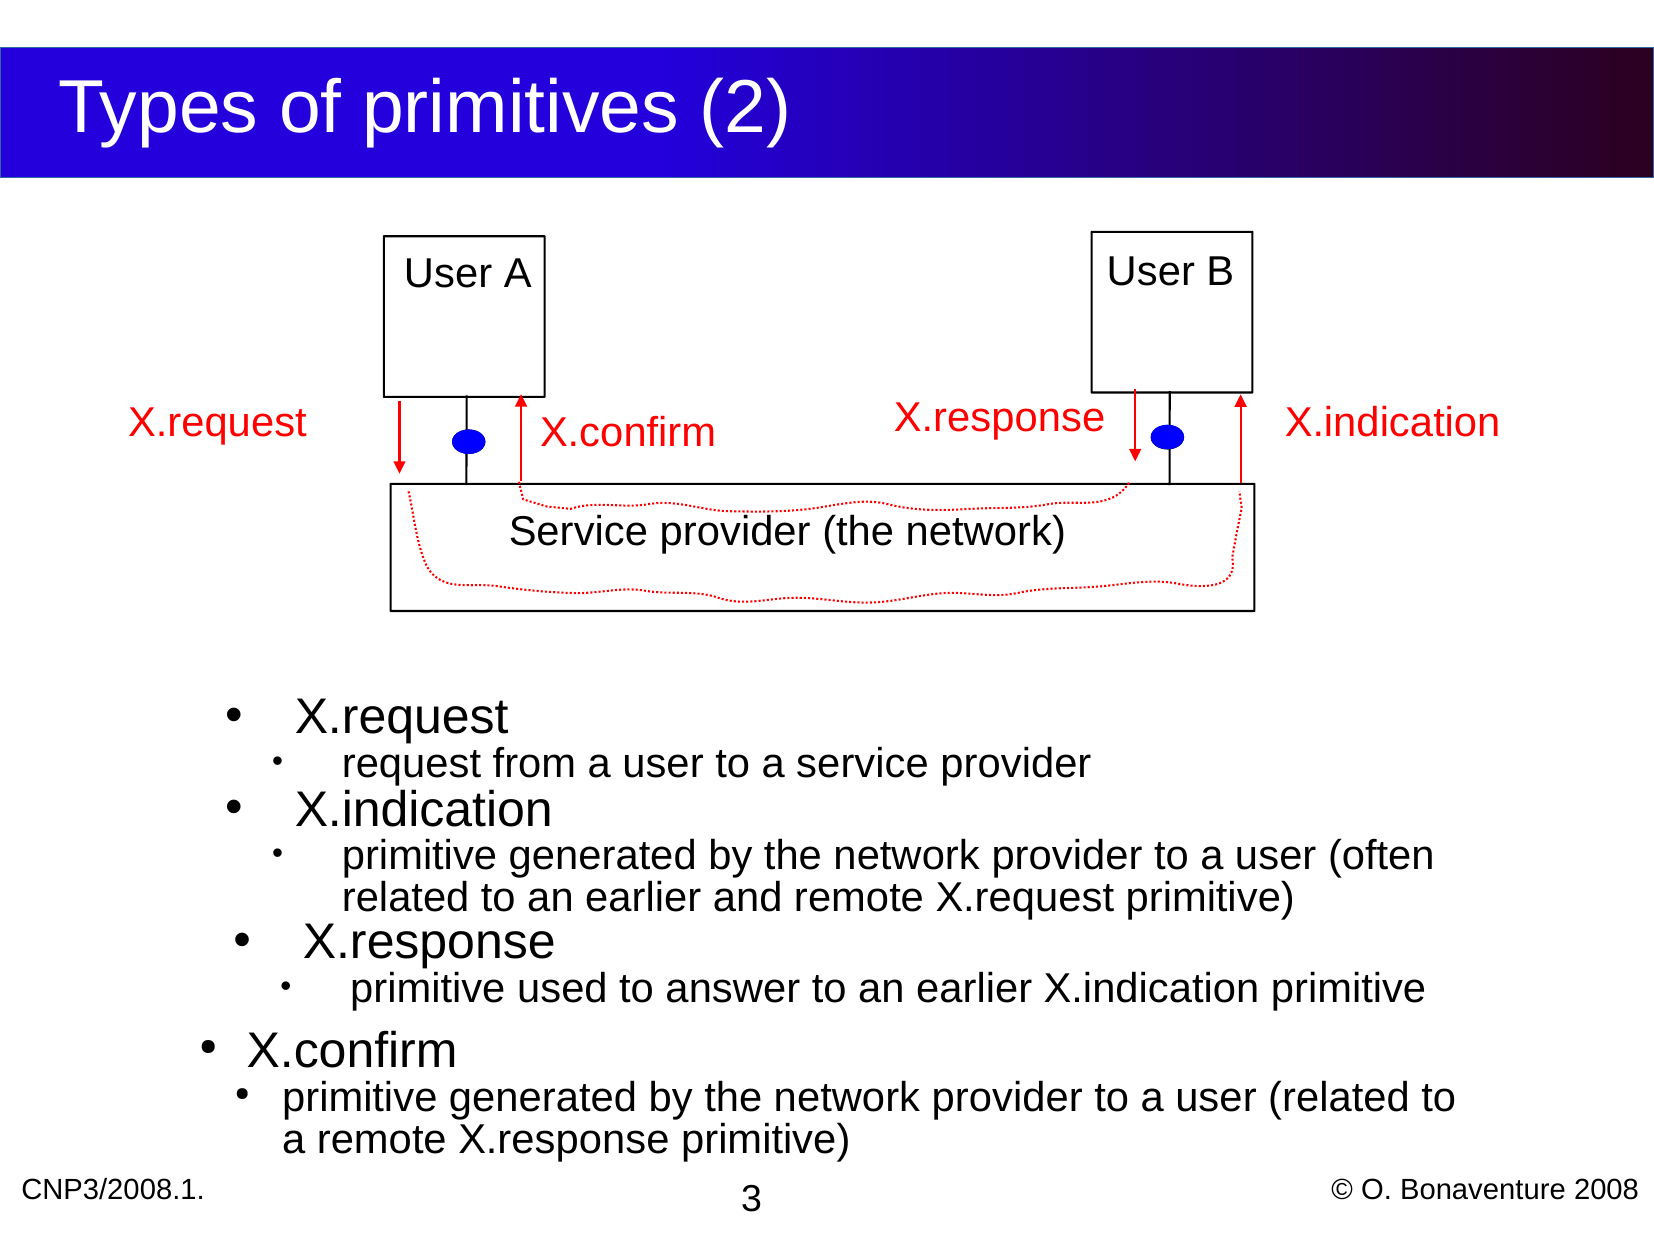

# Types of primitives (2)
User B
User A
X.response
X.response
primitive used to answer to an earlier X.indication primitive
X.confirm
X.indication
X.indication
primitive generated by the network provider to a user (often related to an earlier and remote X.request primitive)
X.request
X.request
request from a user to a service provider
Service provider (the network)
X.confirm
primitive generated by the network provider to a user (related to a remote X.response primitive)
CNP3/2008.1.
© O. Bonaventure 2008